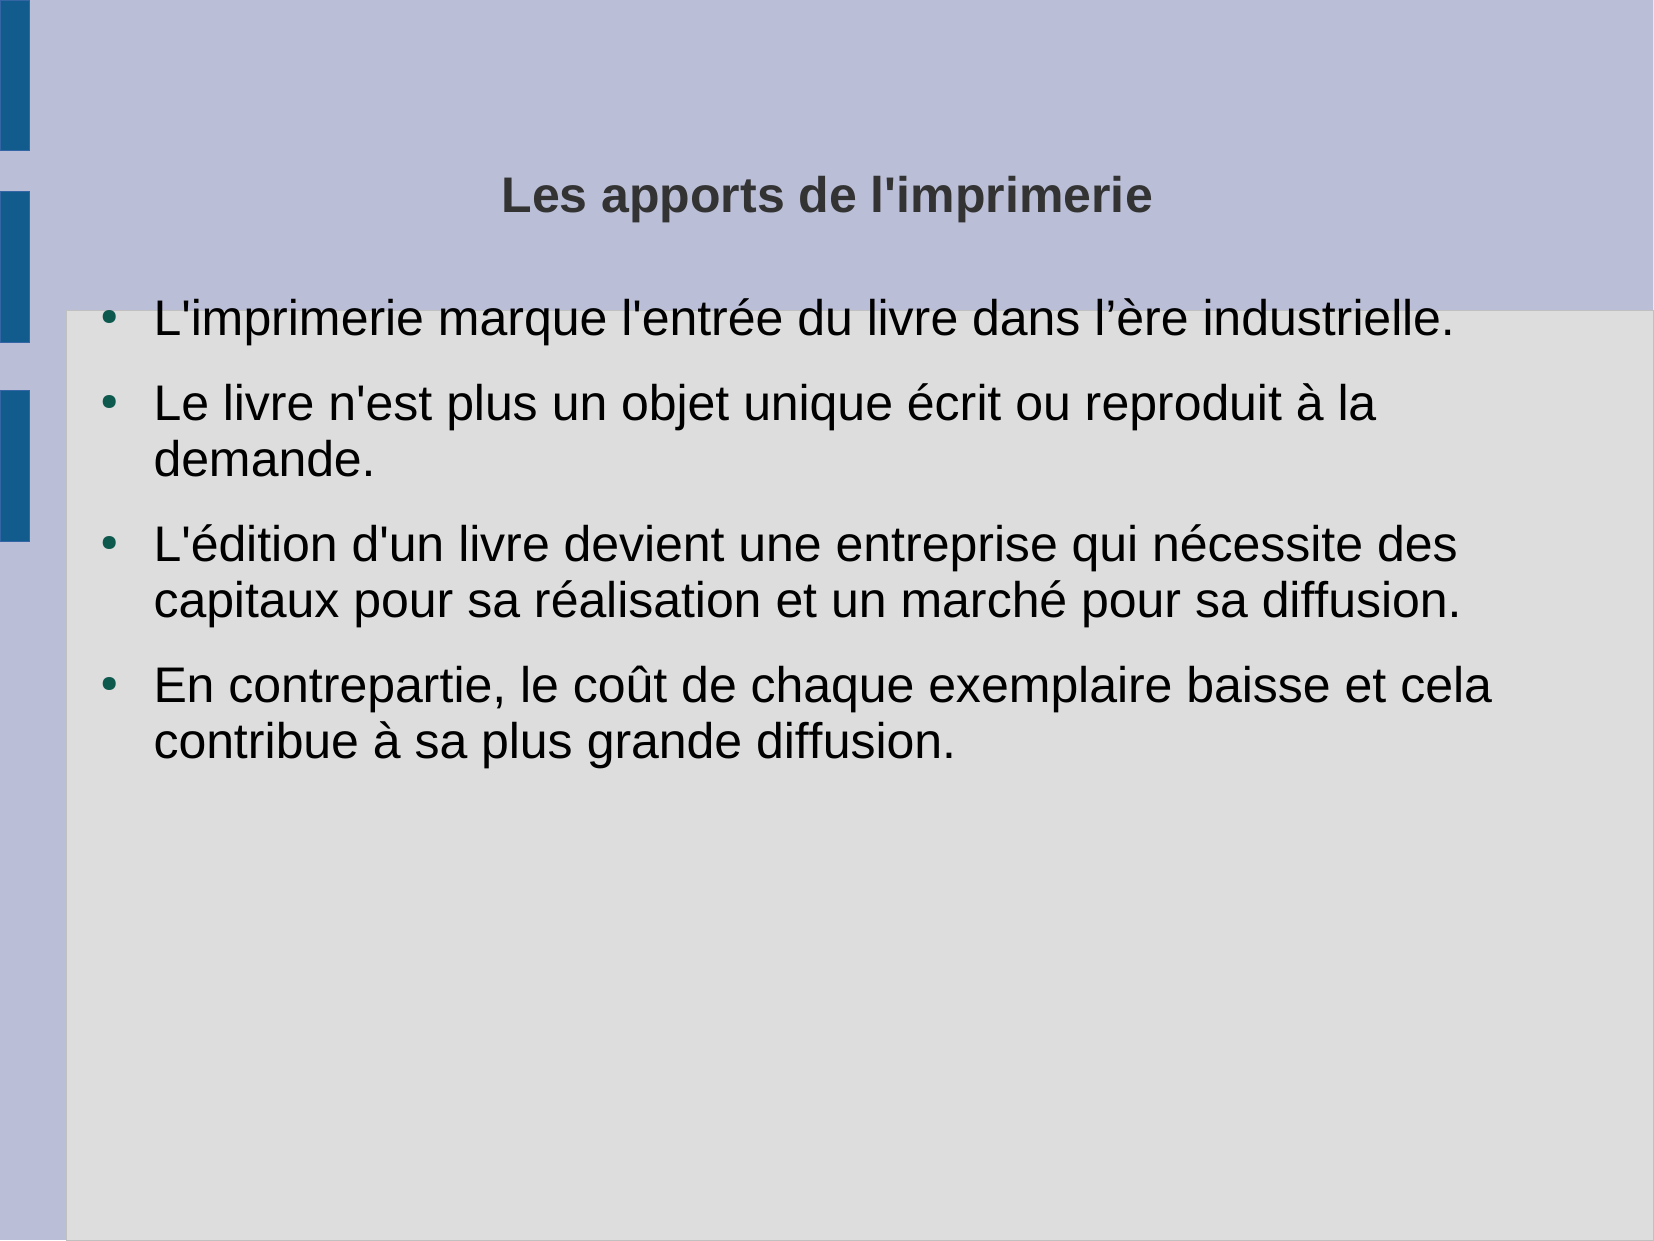

# Les apports de l'imprimerie
L'imprimerie marque l'entrée du livre dans l’ère industrielle.
Le livre n'est plus un objet unique écrit ou reproduit à la demande.
L'édition d'un livre devient une entreprise qui nécessite des capitaux pour sa réalisation et un marché pour sa diffusion.
En contrepartie, le coût de chaque exemplaire baisse et cela contribue à sa plus grande diffusion.